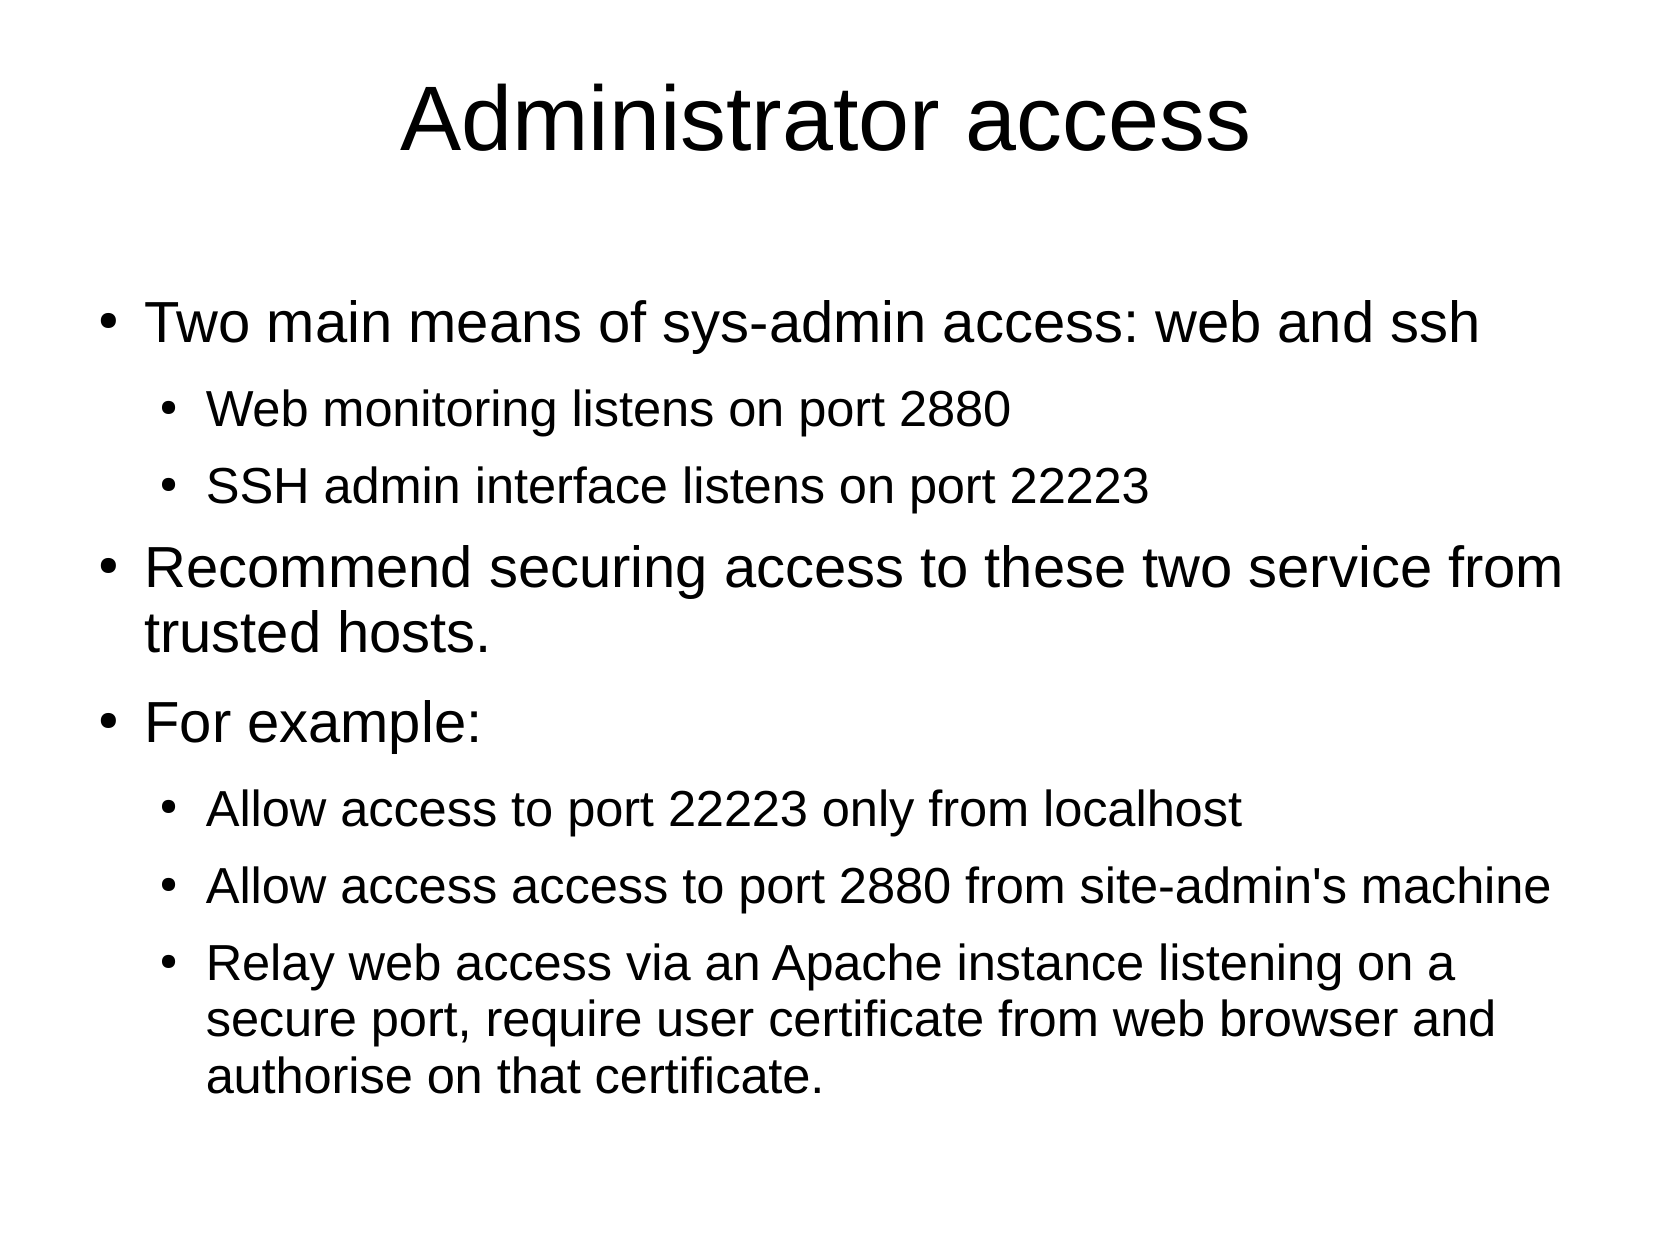

# Administrator access
Two main means of sys-admin access: web and ssh
Web monitoring listens on port 2880
SSH admin interface listens on port 22223
Recommend securing access to these two service from trusted hosts.
For example:
Allow access to port 22223 only from localhost
Allow access access to port 2880 from site-admin's machine
Relay web access via an Apache instance listening on a secure port, require user certificate from web browser and authorise on that certificate.